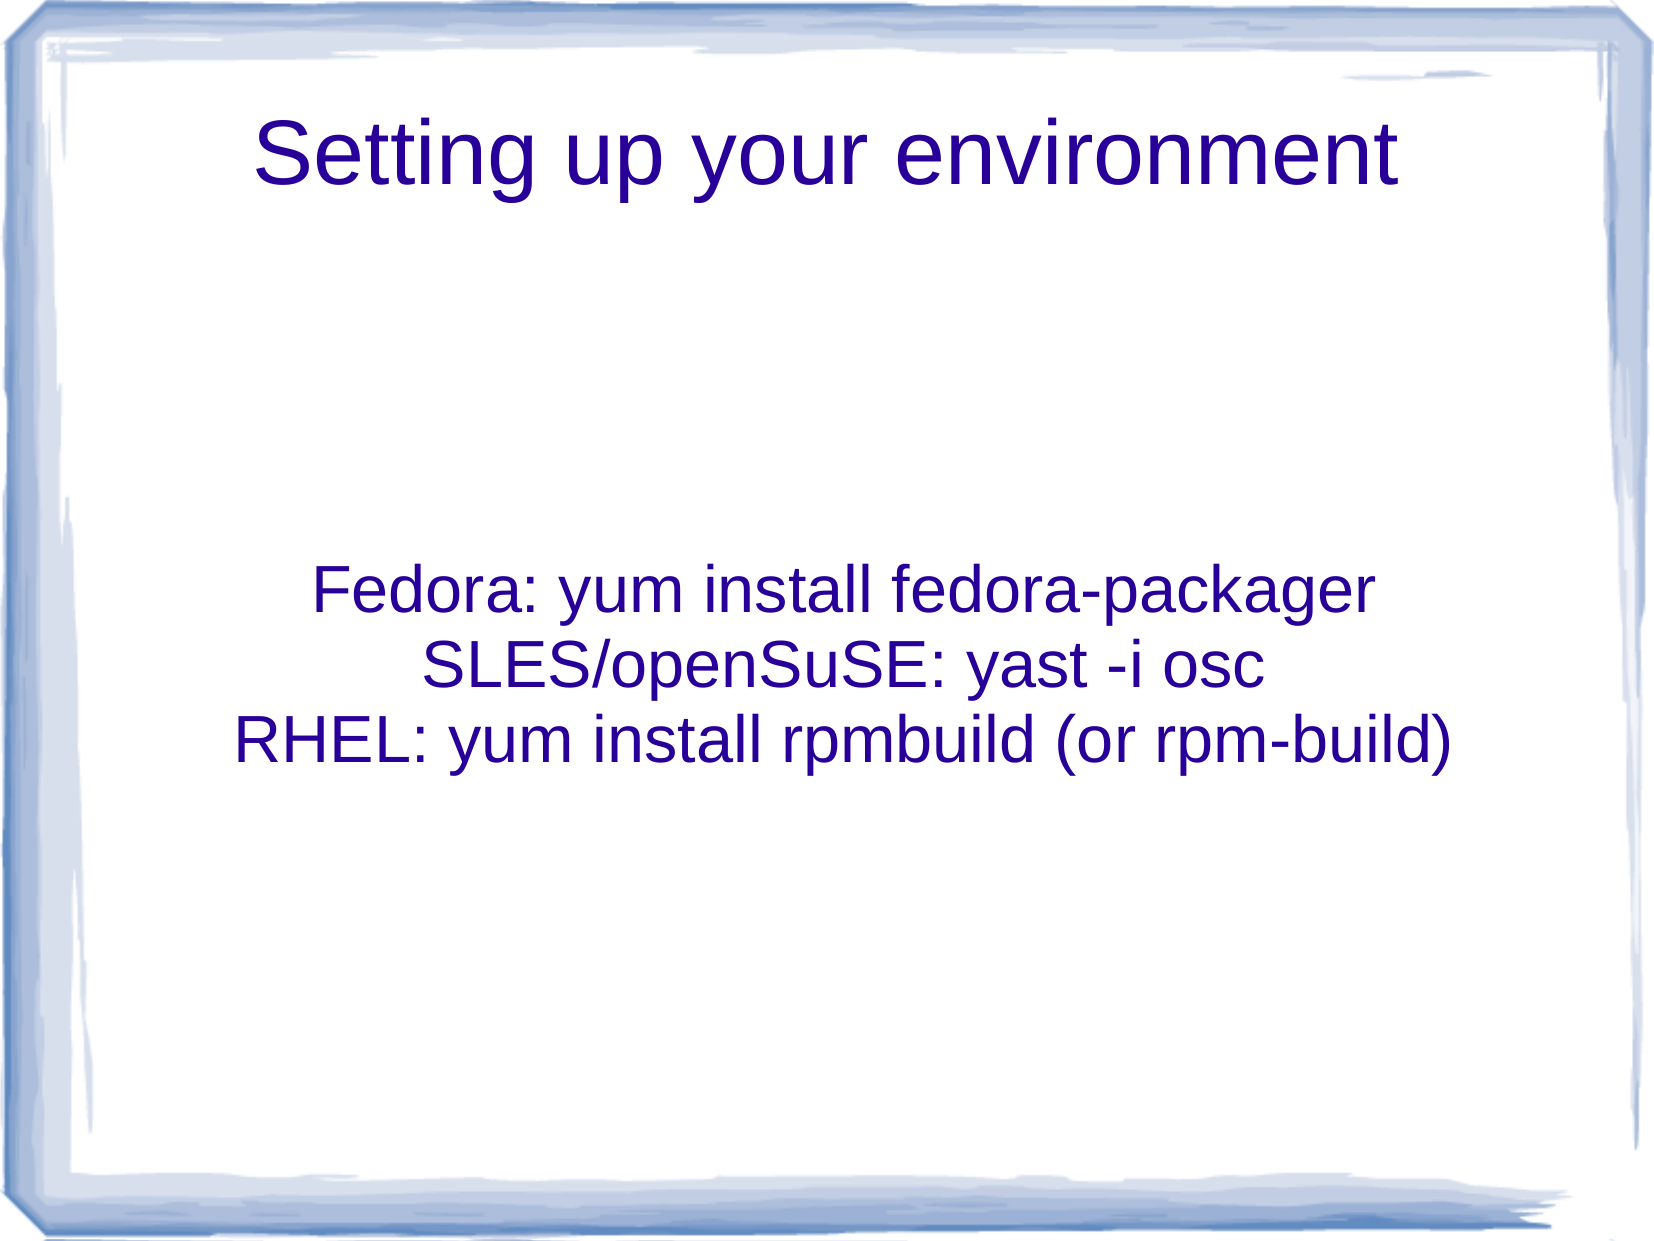

# Setting up your environment
Fedora: yum install fedora-packager
SLES/openSuSE: yast -i osc
RHEL: yum install rpmbuild (or rpm-build)